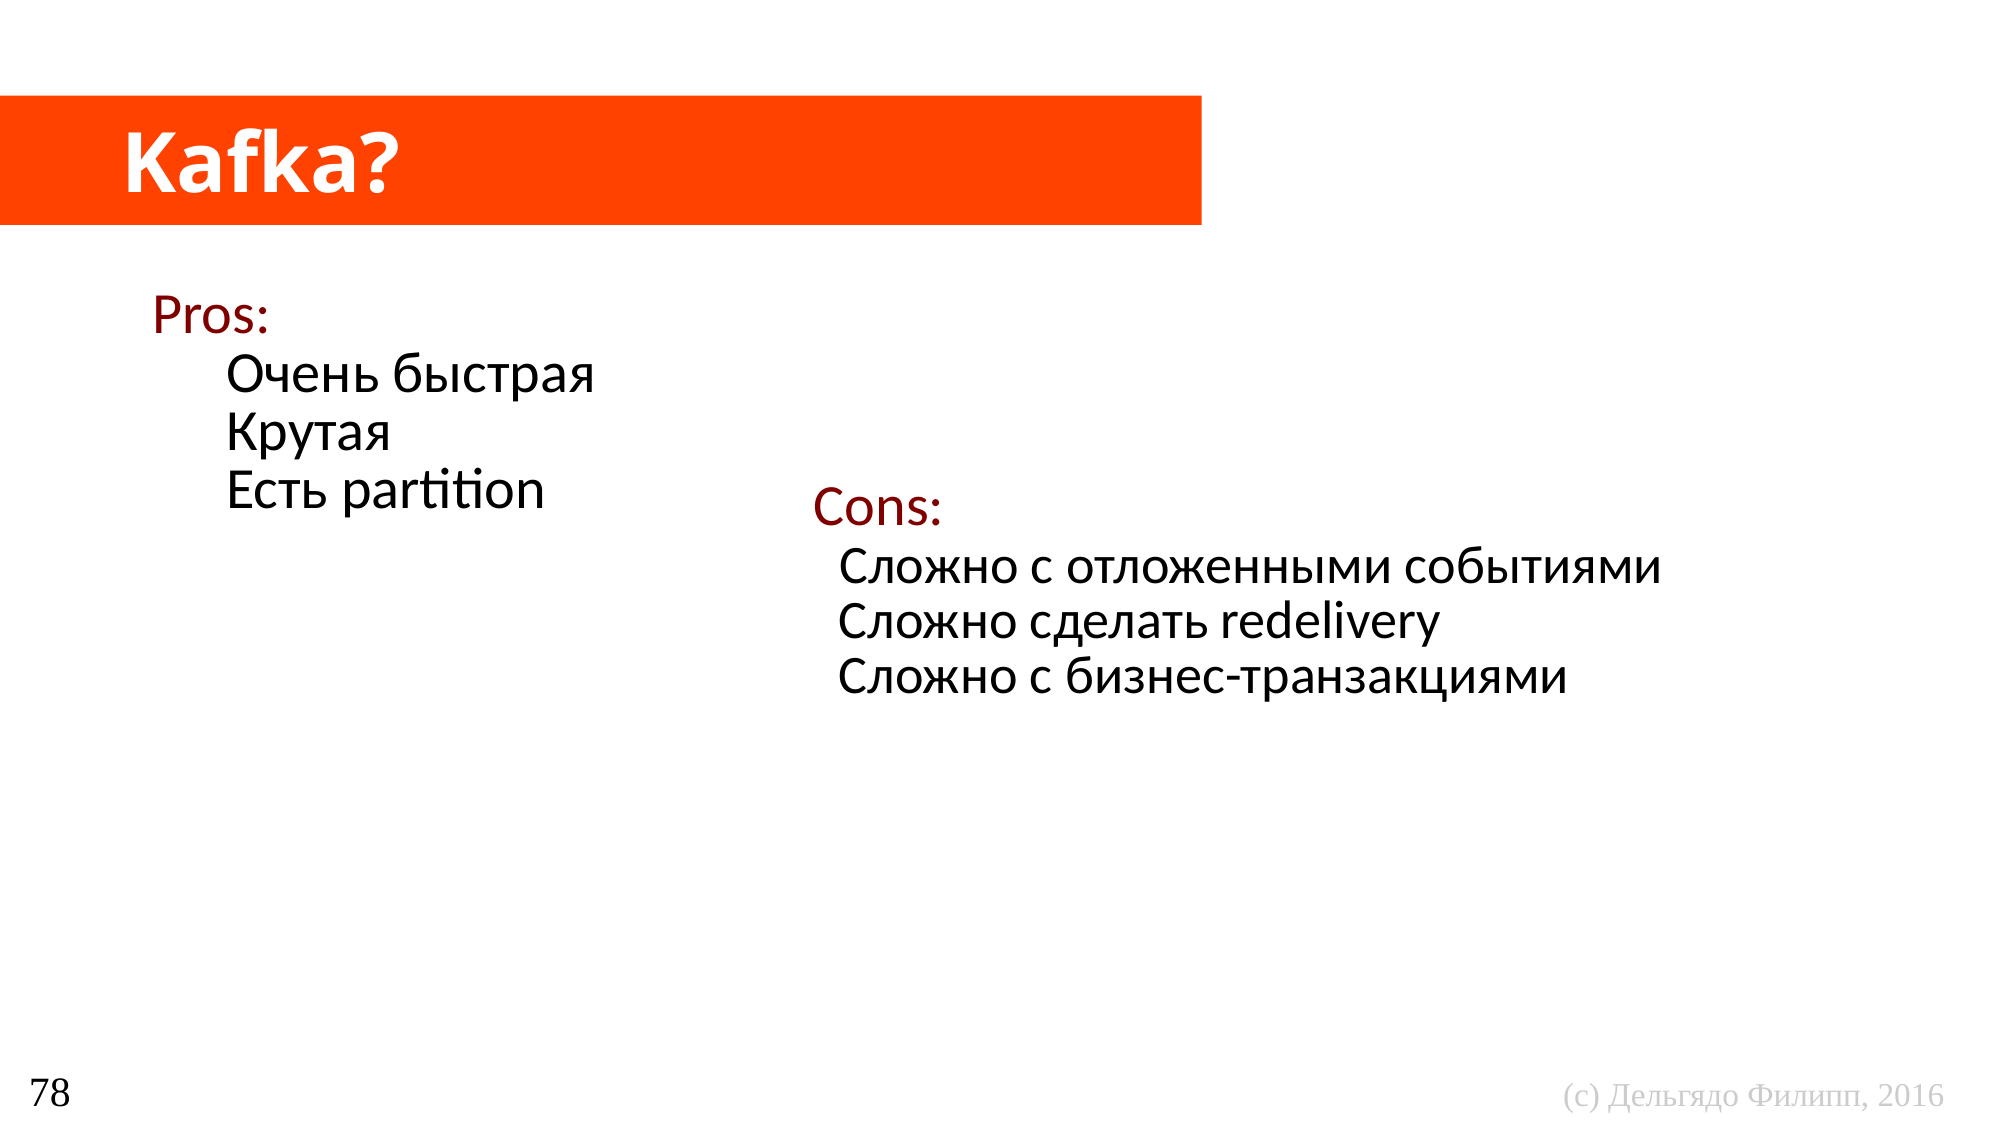

# Kafka?
Pros:
	Очень быстрая
	Крутая
	Есть partition
Cons:
 Сложно с отложенными событиями
 Сложно сделать redelivery
 Сложно с бизнес-транзакциями
78
(c) Дельгядо Филипп, 2016